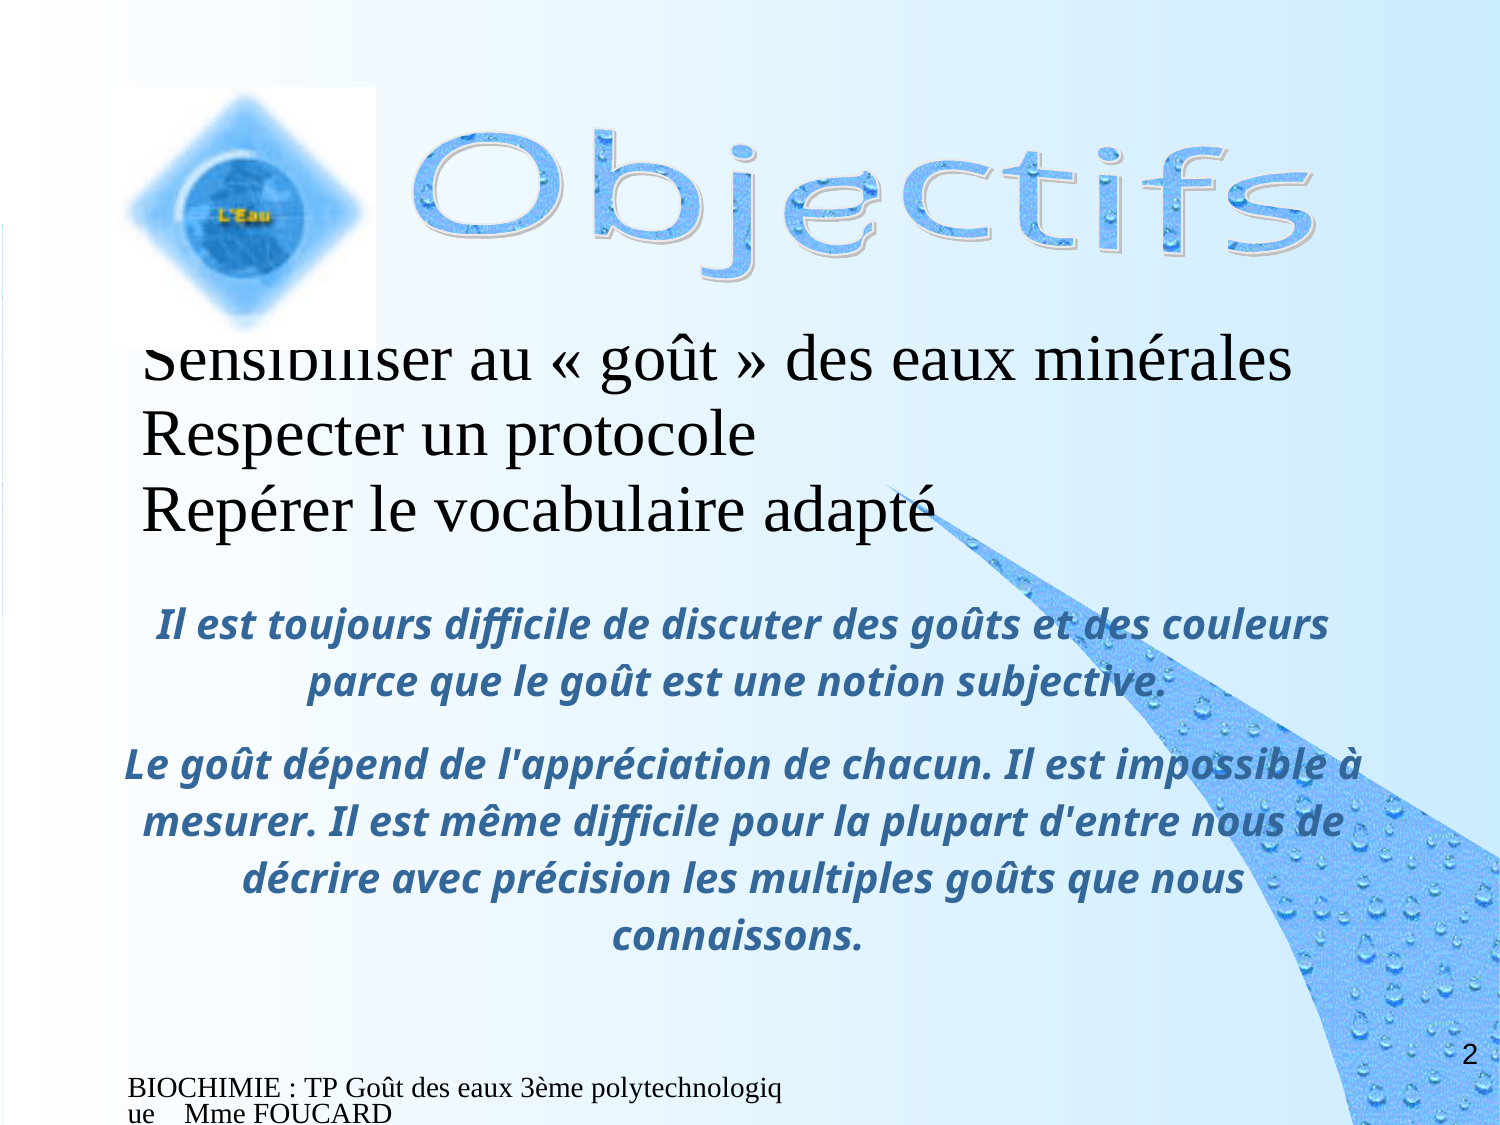

Objectifs
# Sensibiliser au « goût » des eaux minérales
Respecter un protocole
Repérer le vocabulaire adapté
Il est toujours difficile de discuter des goûts et des couleurs parce que le goût est une notion subjective.
Le goût dépend de l'appréciation de chacun. Il est impossible à mesurer. Il est même difficile pour la plupart d'entre nous de décrire avec précision les multiples goûts que nous connaissons.
2
BIOCHIMIE : TP Goût des eaux 3ème polytechnologique Mme FOUCARD